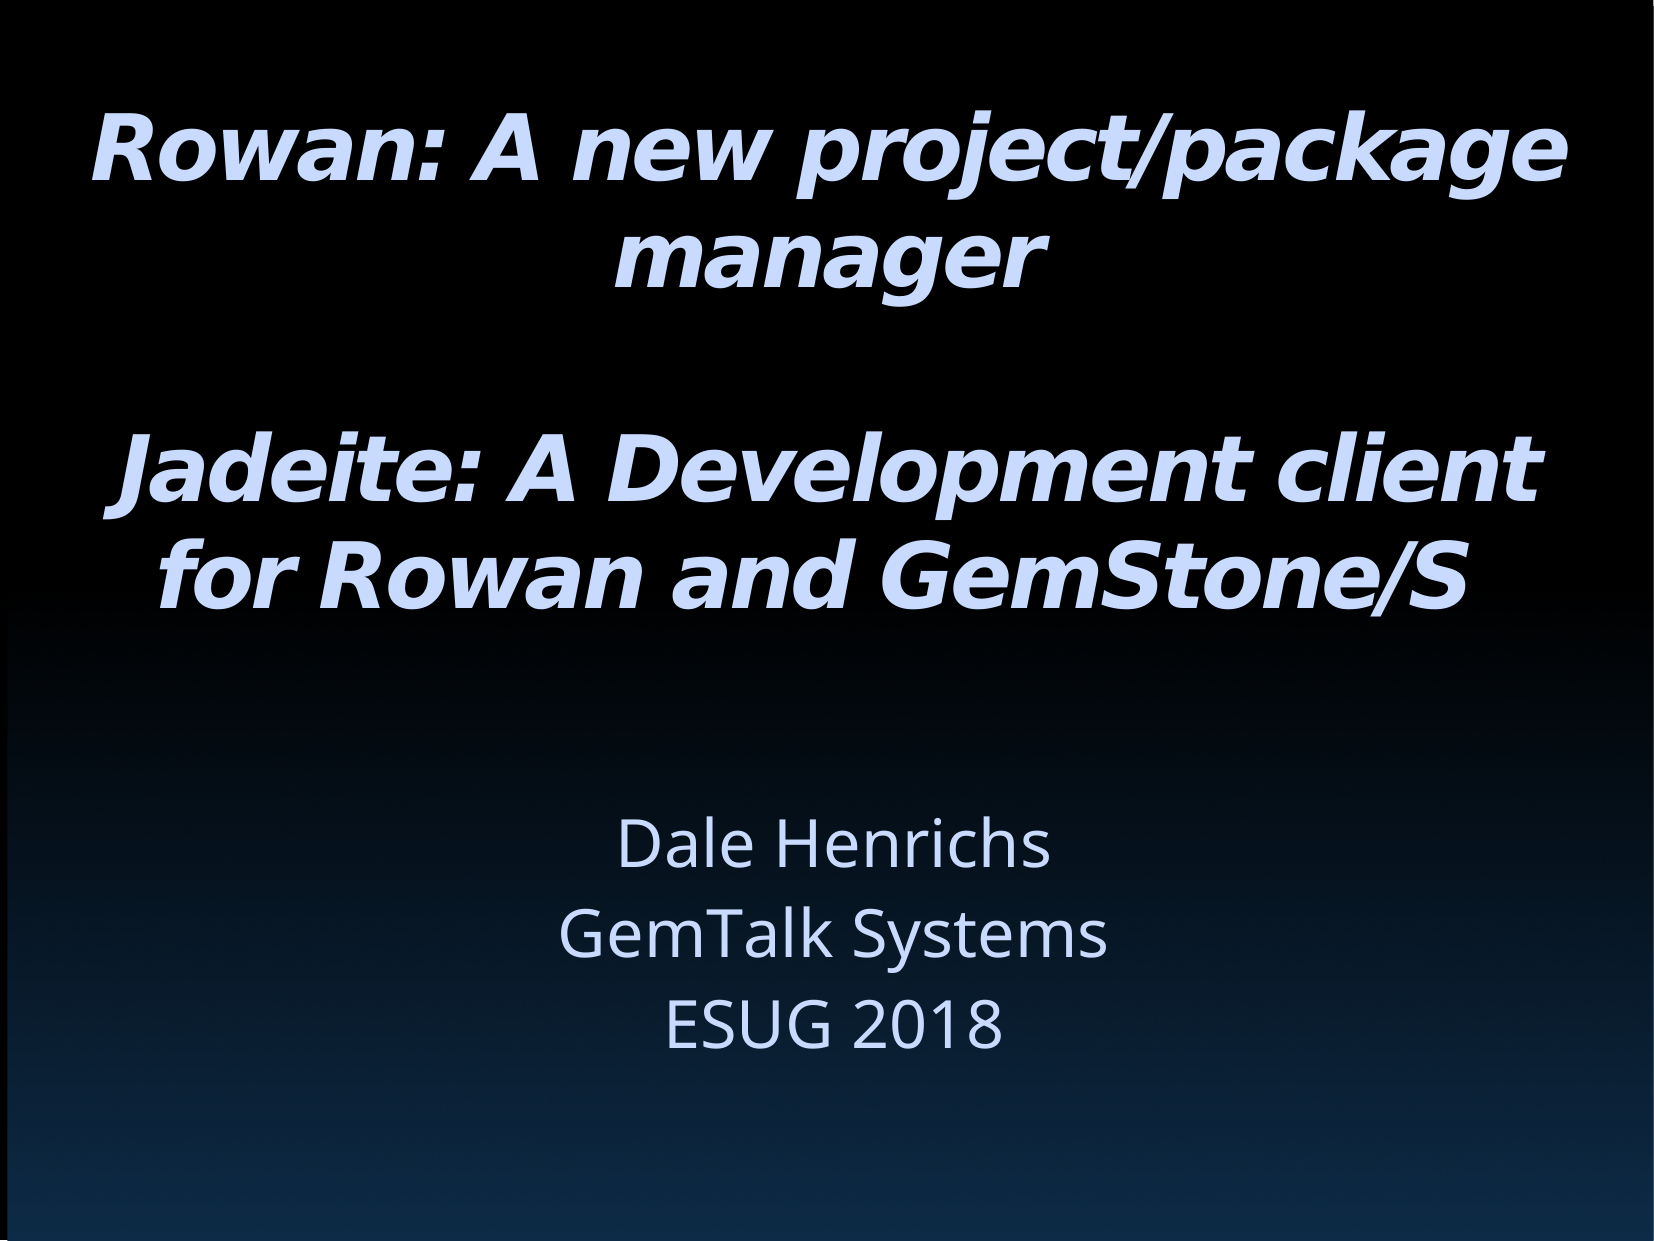

# Rowan: A new project/package manager Jadeite: A Development client for Rowan and GemStone/S
Dale Henrichs
GemTalk Systems
ESUG 2018